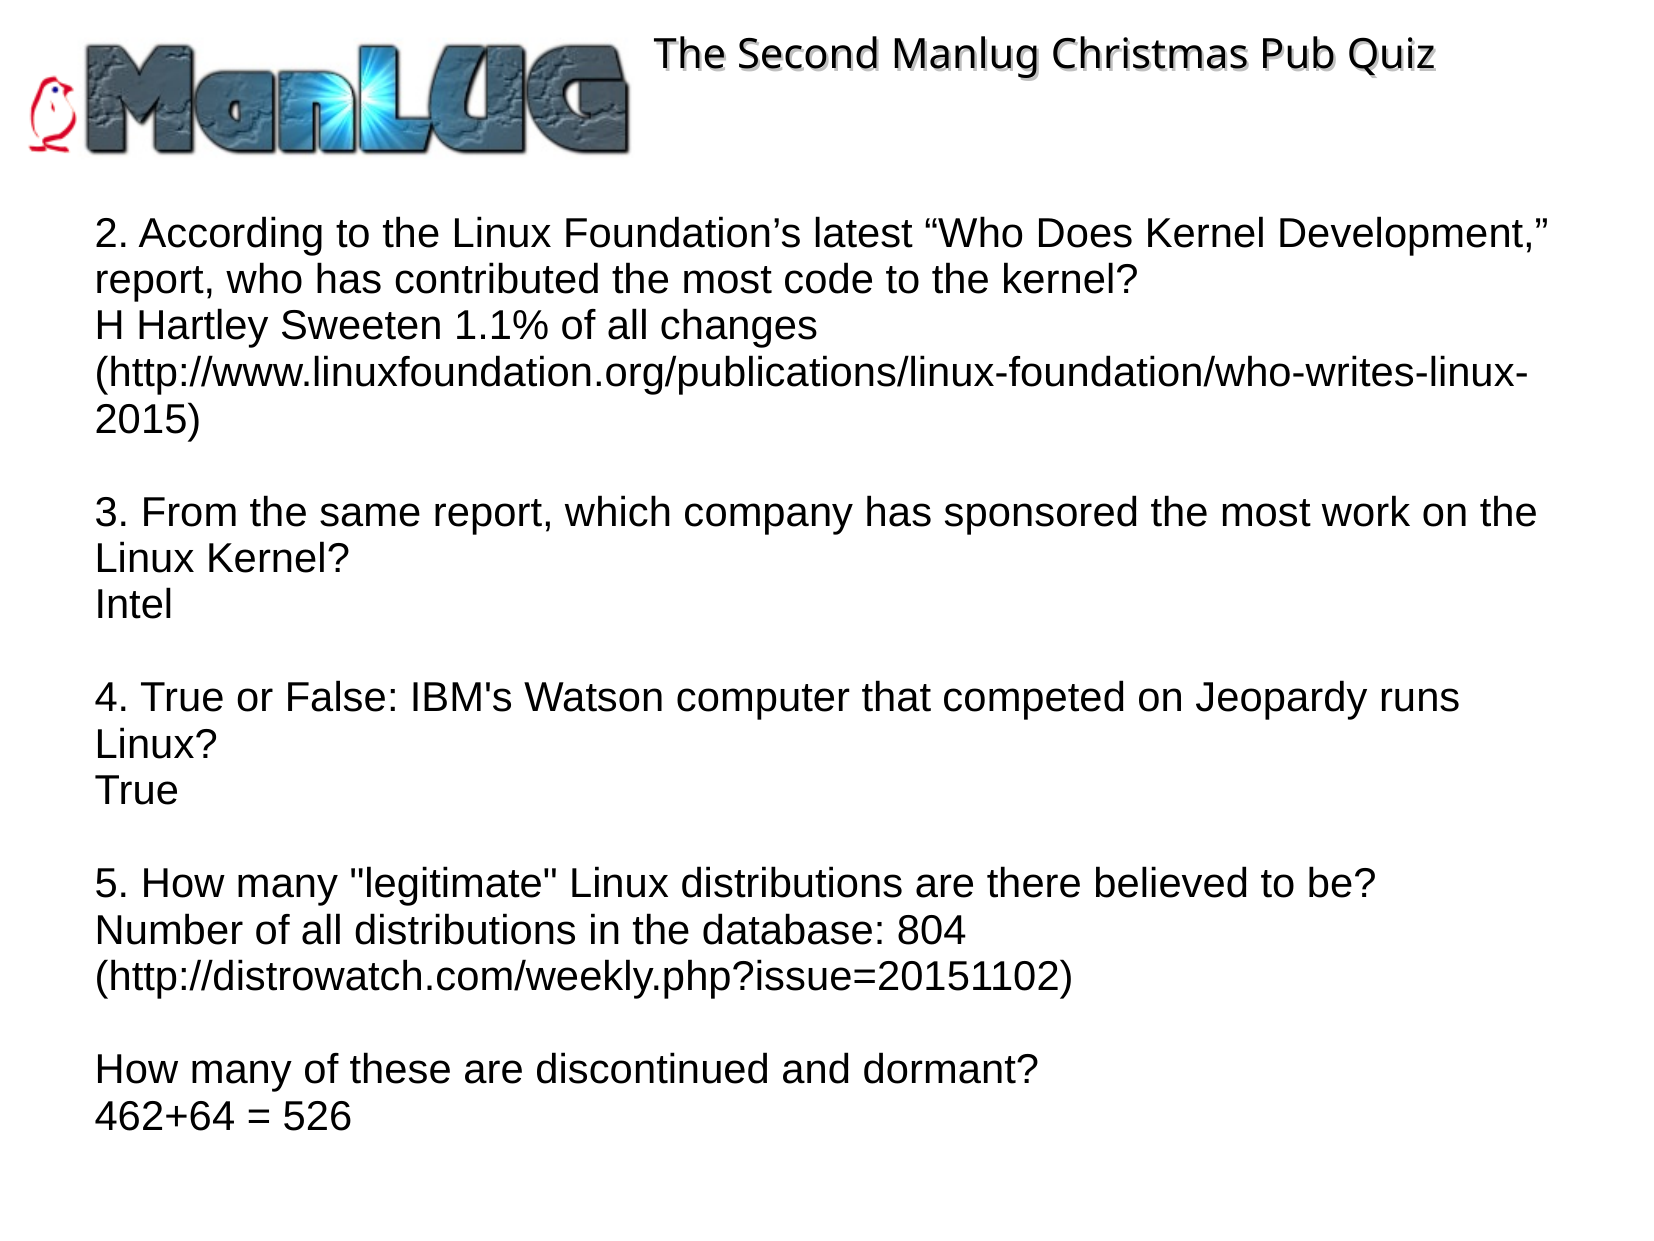

The Second Manlug Christmas Pub Quiz
# 2. According to the Linux Foundation’s latest “Who Does Kernel Development,” report, who has contributed the most code to the kernel?
H Hartley Sweeten 1.1% of all changes (http://www.linuxfoundation.org/publications/linux-foundation/who-writes-linux-2015)
3. From the same report, which company has sponsored the most work on the Linux Kernel?
Intel
4. True or False: IBM's Watson computer that competed on Jeopardy runs Linux?
True
5. How many "legitimate" Linux distributions are there believed to be?
Number of all distributions in the database: 804 (http://distrowatch.com/weekly.php?issue=20151102)
How many of these are discontinued and dormant?
462+64 = 526